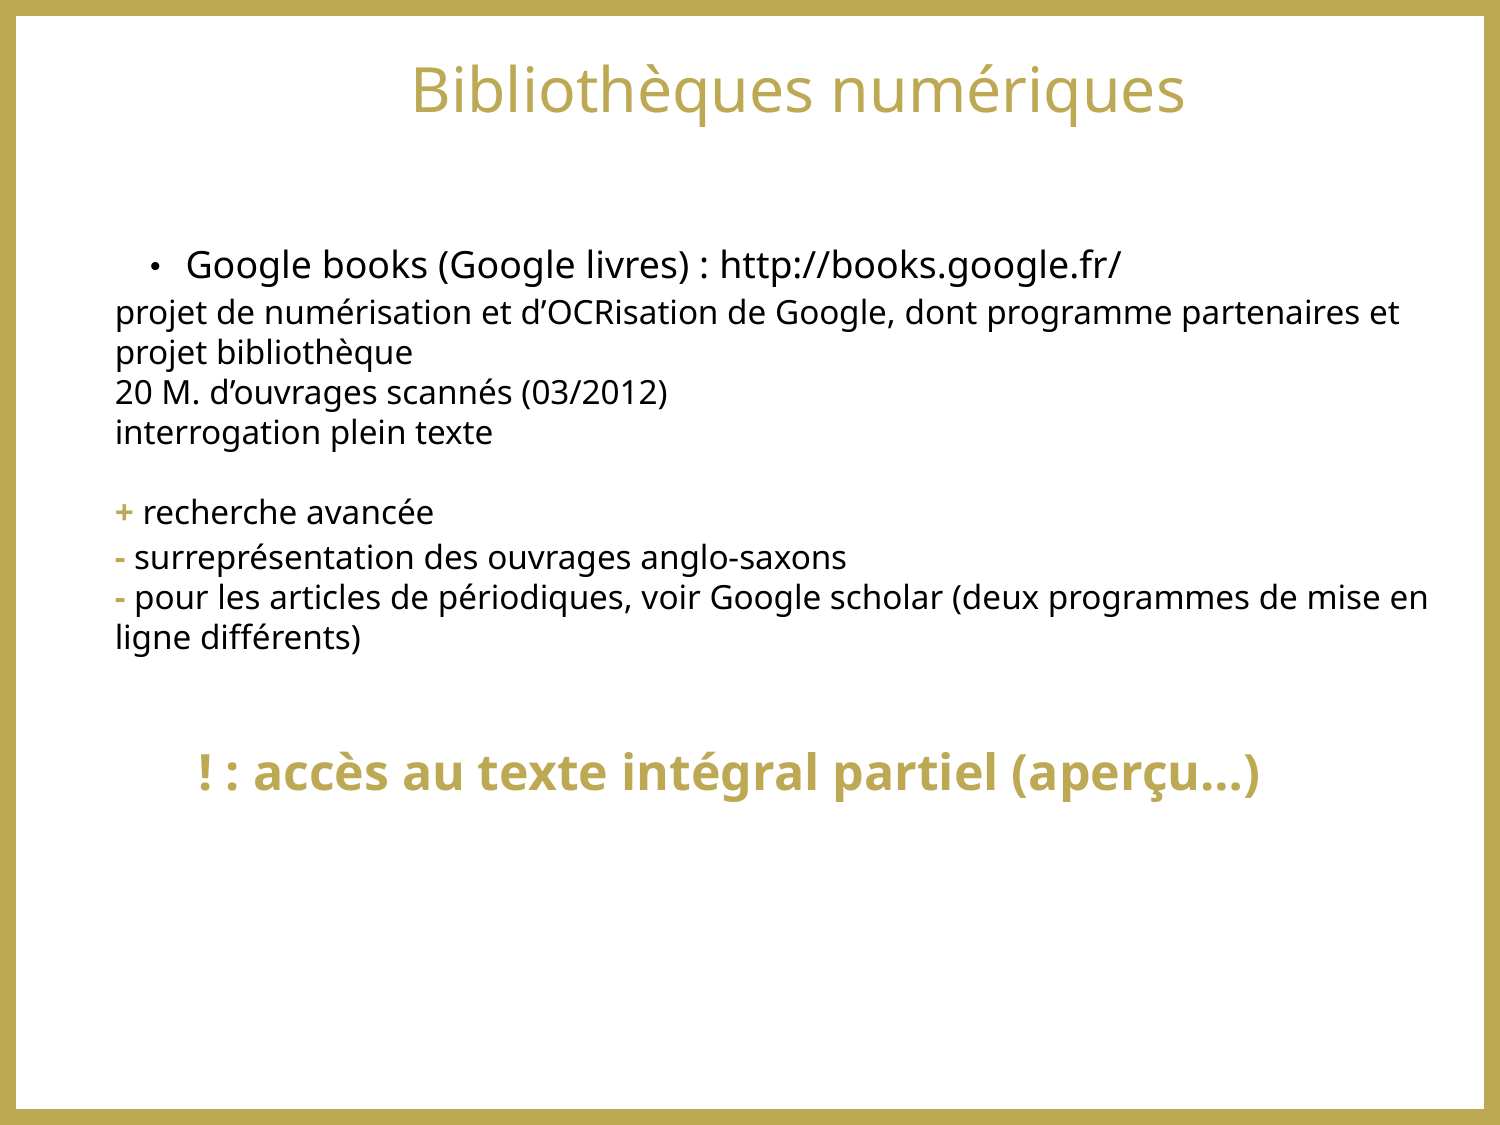

Bibliothèques numériques
Google books (Google livres) : http://books.google.fr/
projet de numérisation et d’OCRisation de Google, dont programme partenaires et projet bibliothèque
20 M. d’ouvrages scannés (03/2012)
interrogation plein texte
+ recherche avancée
- surreprésentation des ouvrages anglo-saxons
- pour les articles de périodiques, voir Google scholar (deux programmes de mise en ligne différents)
 ! : accès au texte intégral partiel (aperçu…)